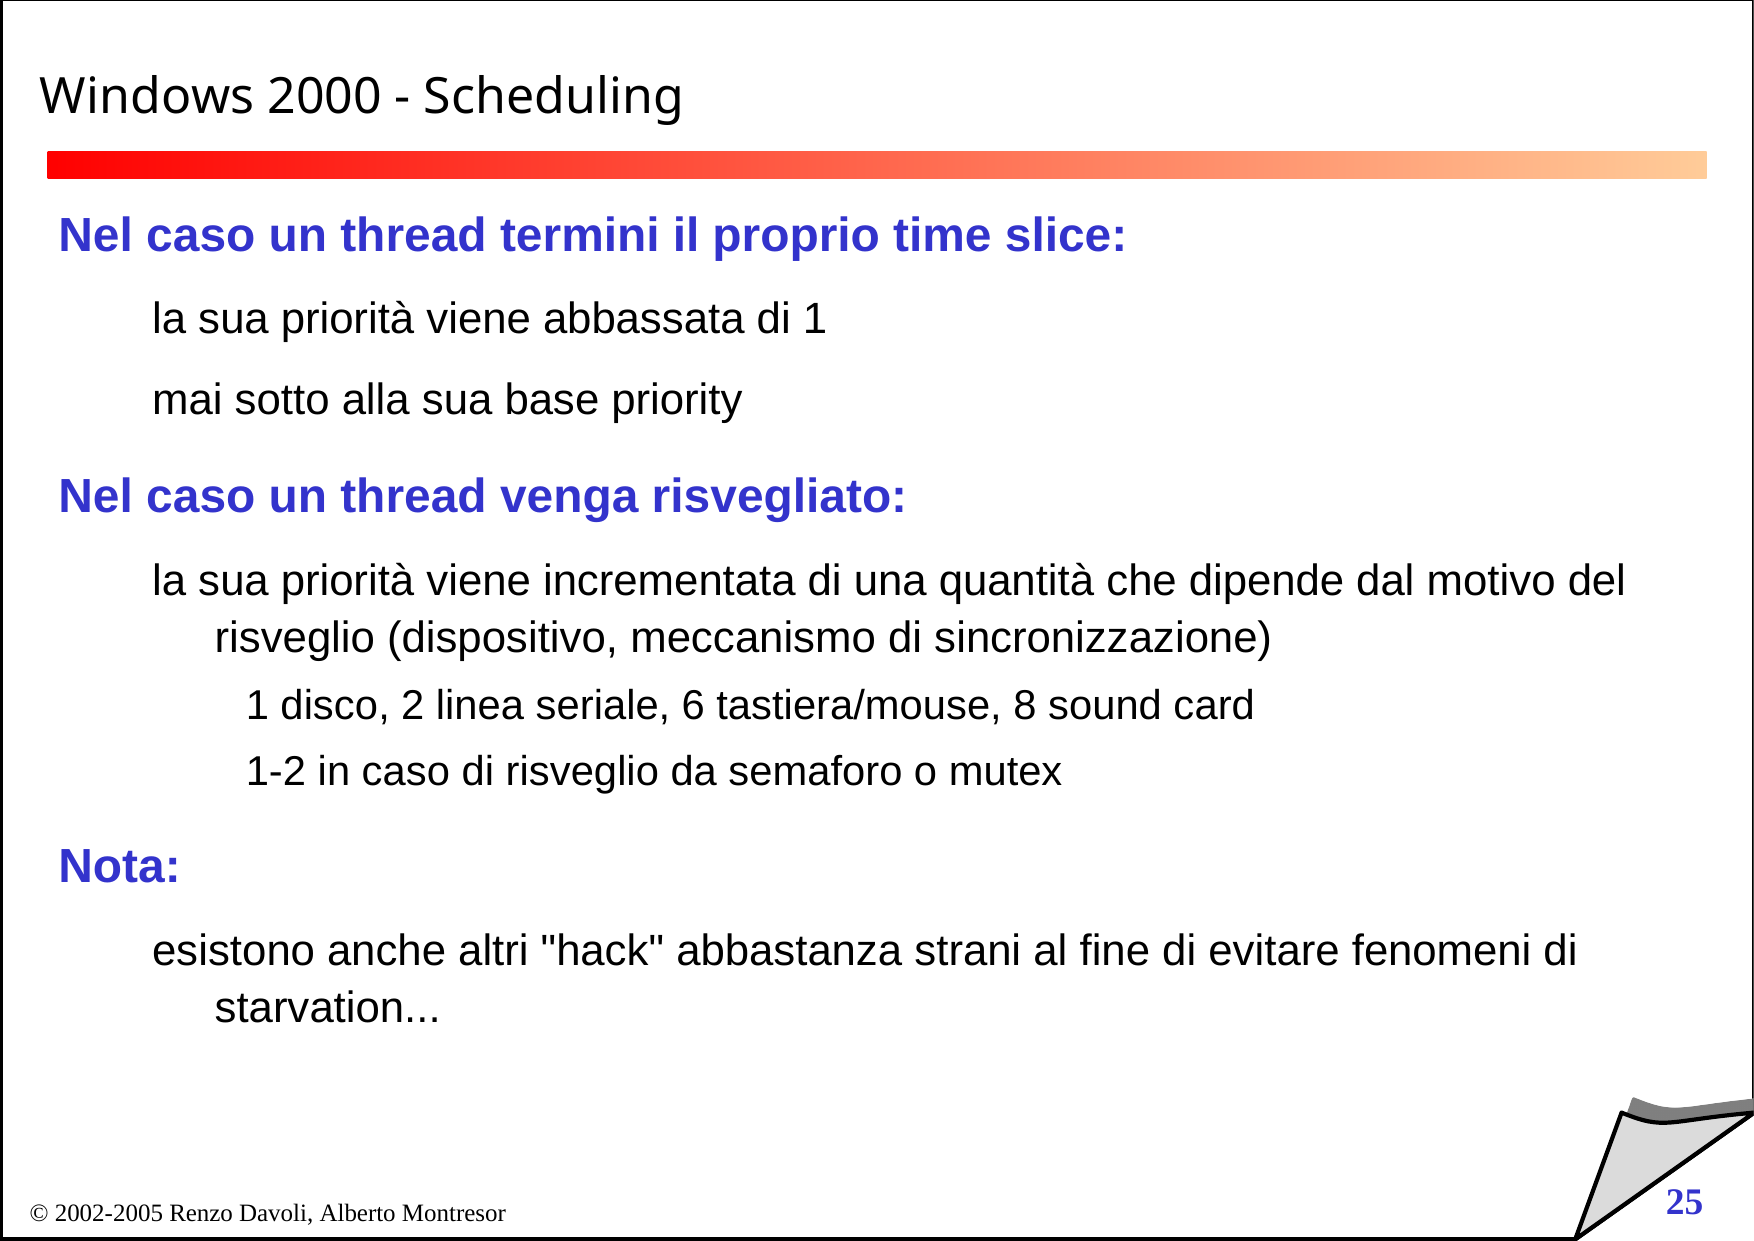

# Windows 2000 - Scheduling
Nel caso un thread termini il proprio time slice:
la sua priorità viene abbassata di 1
mai sotto alla sua base priority
Nel caso un thread venga risvegliato:
la sua priorità viene incrementata di una quantità che dipende dal motivo del risveglio (dispositivo, meccanismo di sincronizzazione)
1 disco, 2 linea seriale, 6 tastiera/mouse, 8 sound card
1-2 in caso di risveglio da semaforo o mutex
Nota:
esistono anche altri "hack" abbastanza strani al fine di evitare fenomeni di starvation...